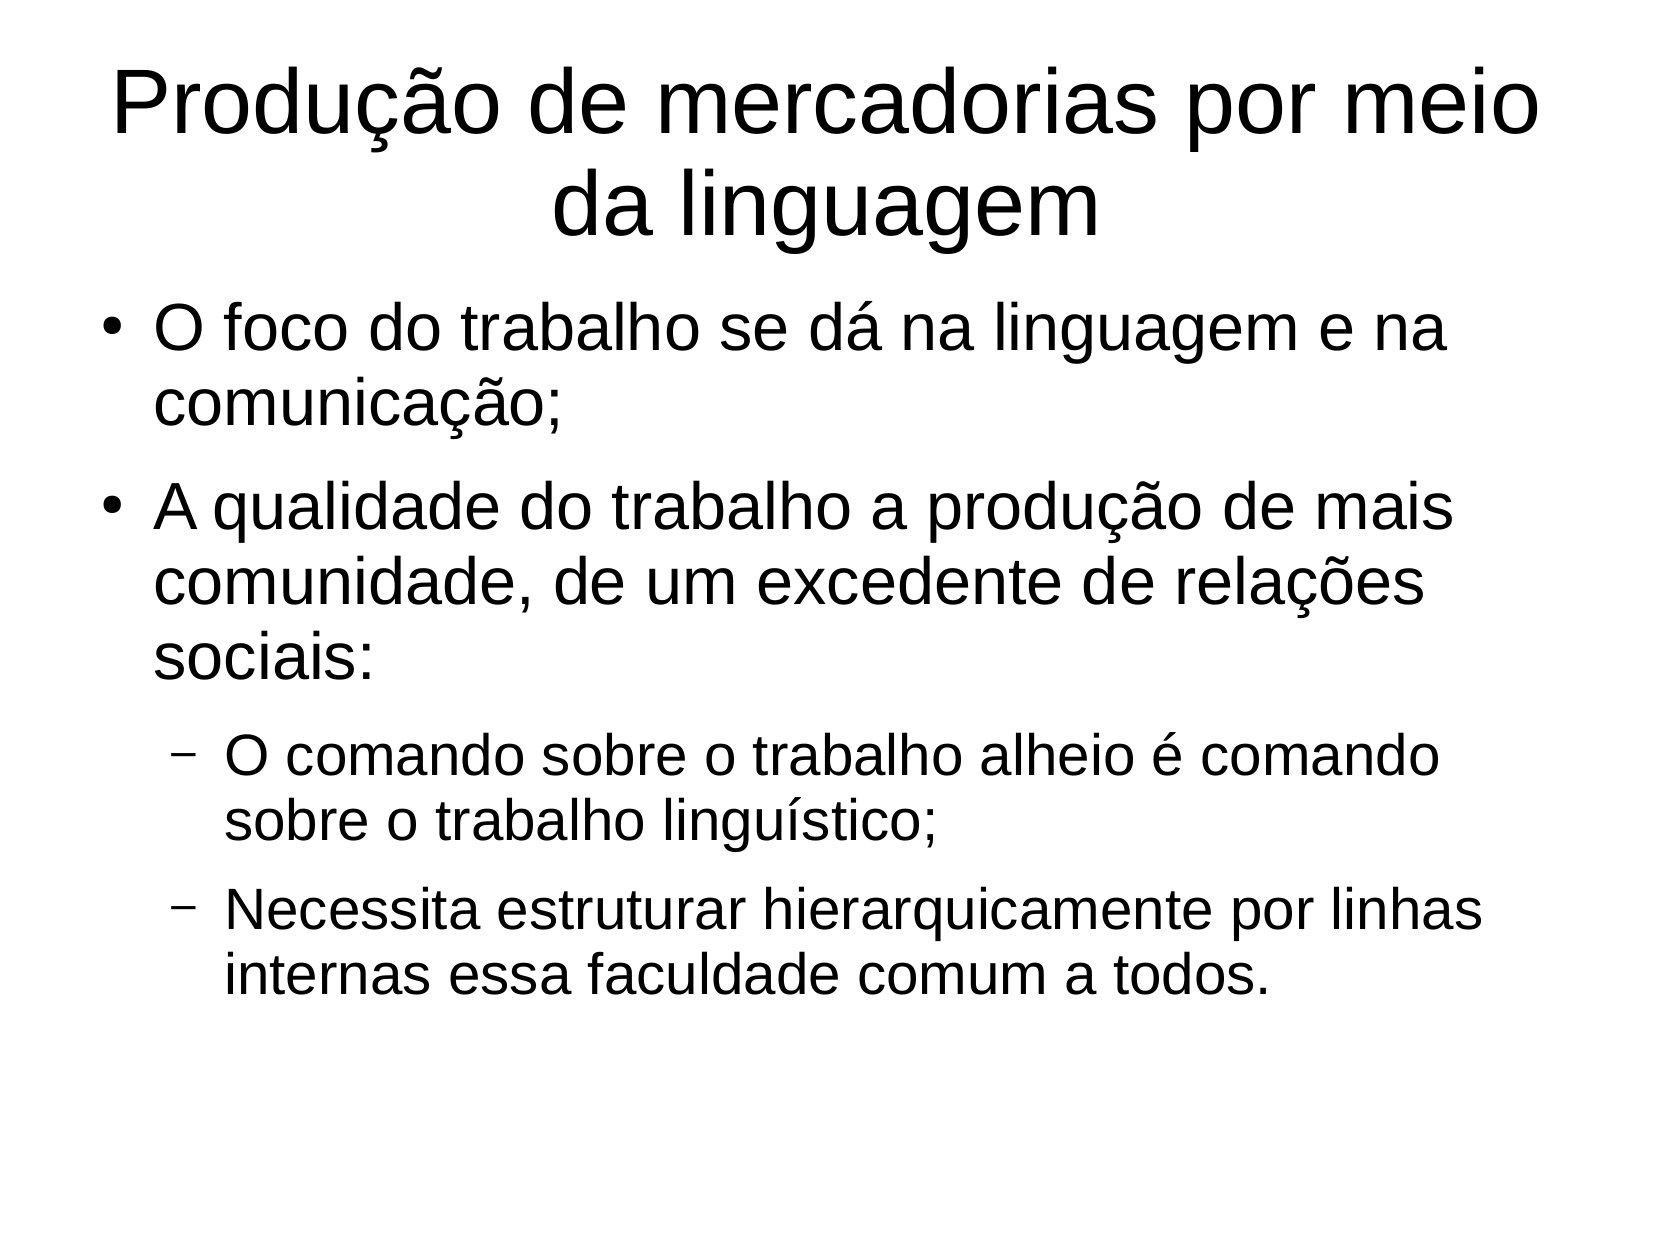

# Produção de mercadorias por meio da linguagem
O foco do trabalho se dá na linguagem e na comunicação;
A qualidade do trabalho a produção de mais comunidade, de um excedente de relações sociais:
O comando sobre o trabalho alheio é comando sobre o trabalho linguístico;
Necessita estruturar hierarquicamente por linhas internas essa faculdade comum a todos.